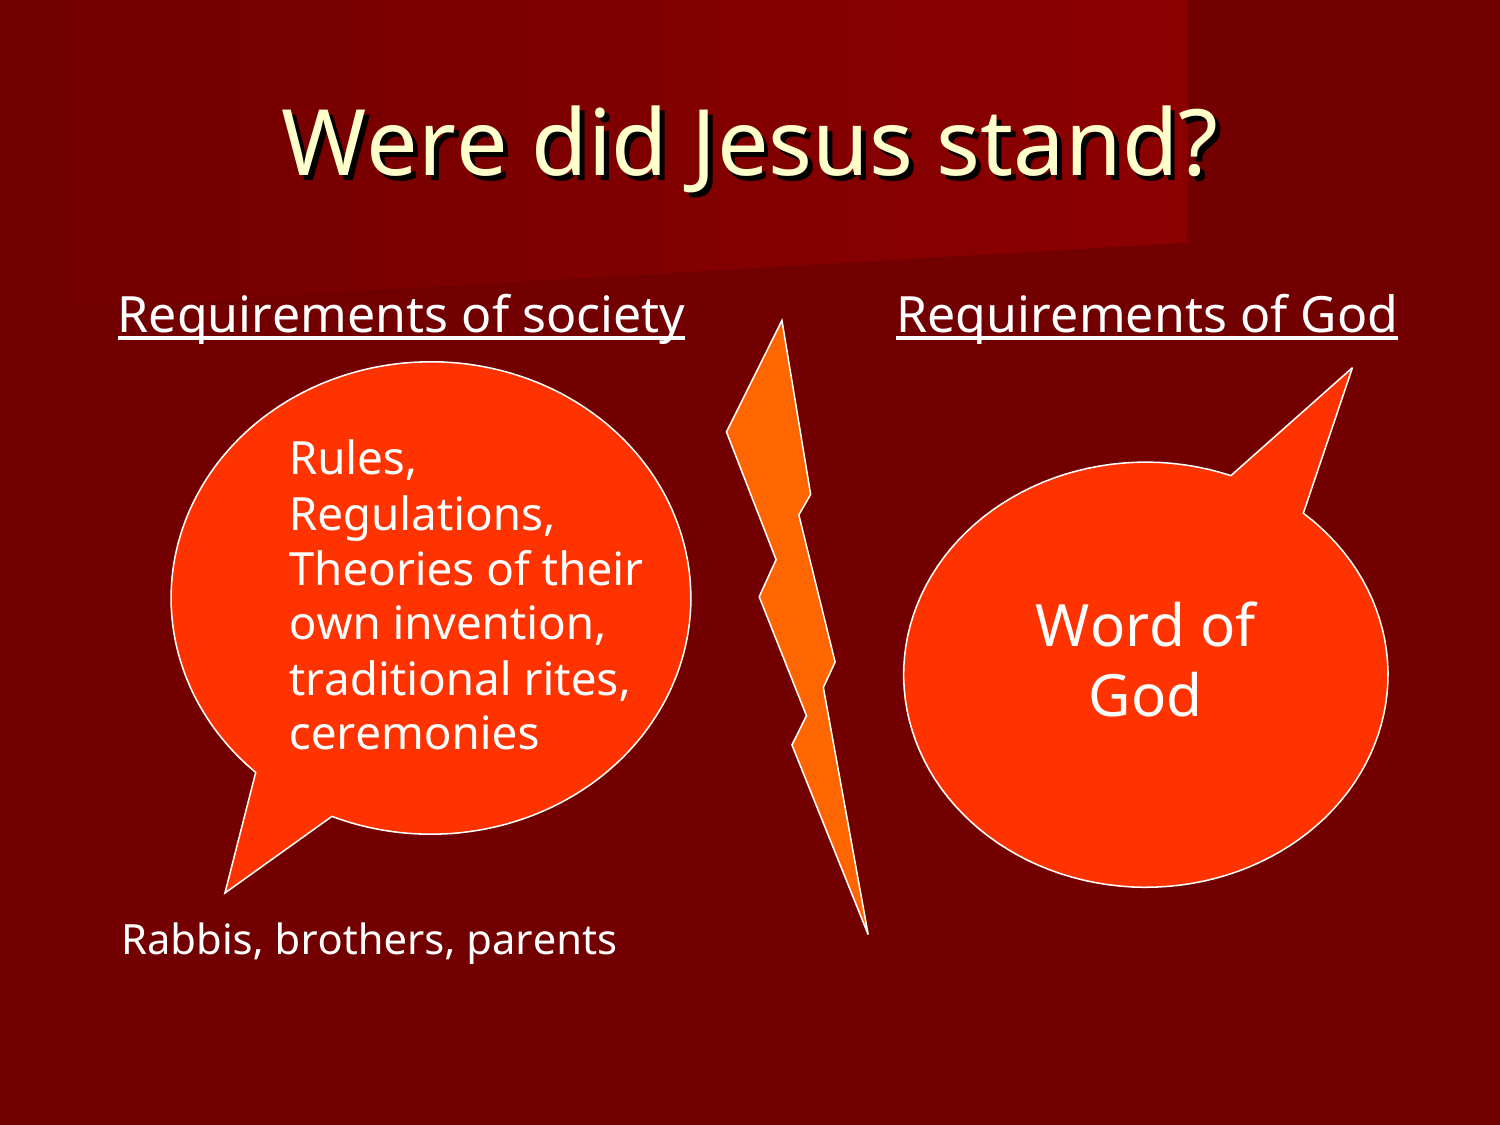

# Were did Jesus stand?
Requirements of society
Requirements of God
Rules,
Regulations,
Theories of their
own invention,
traditional rites,
ceremonies
Word of God
Rabbis, brothers, parents